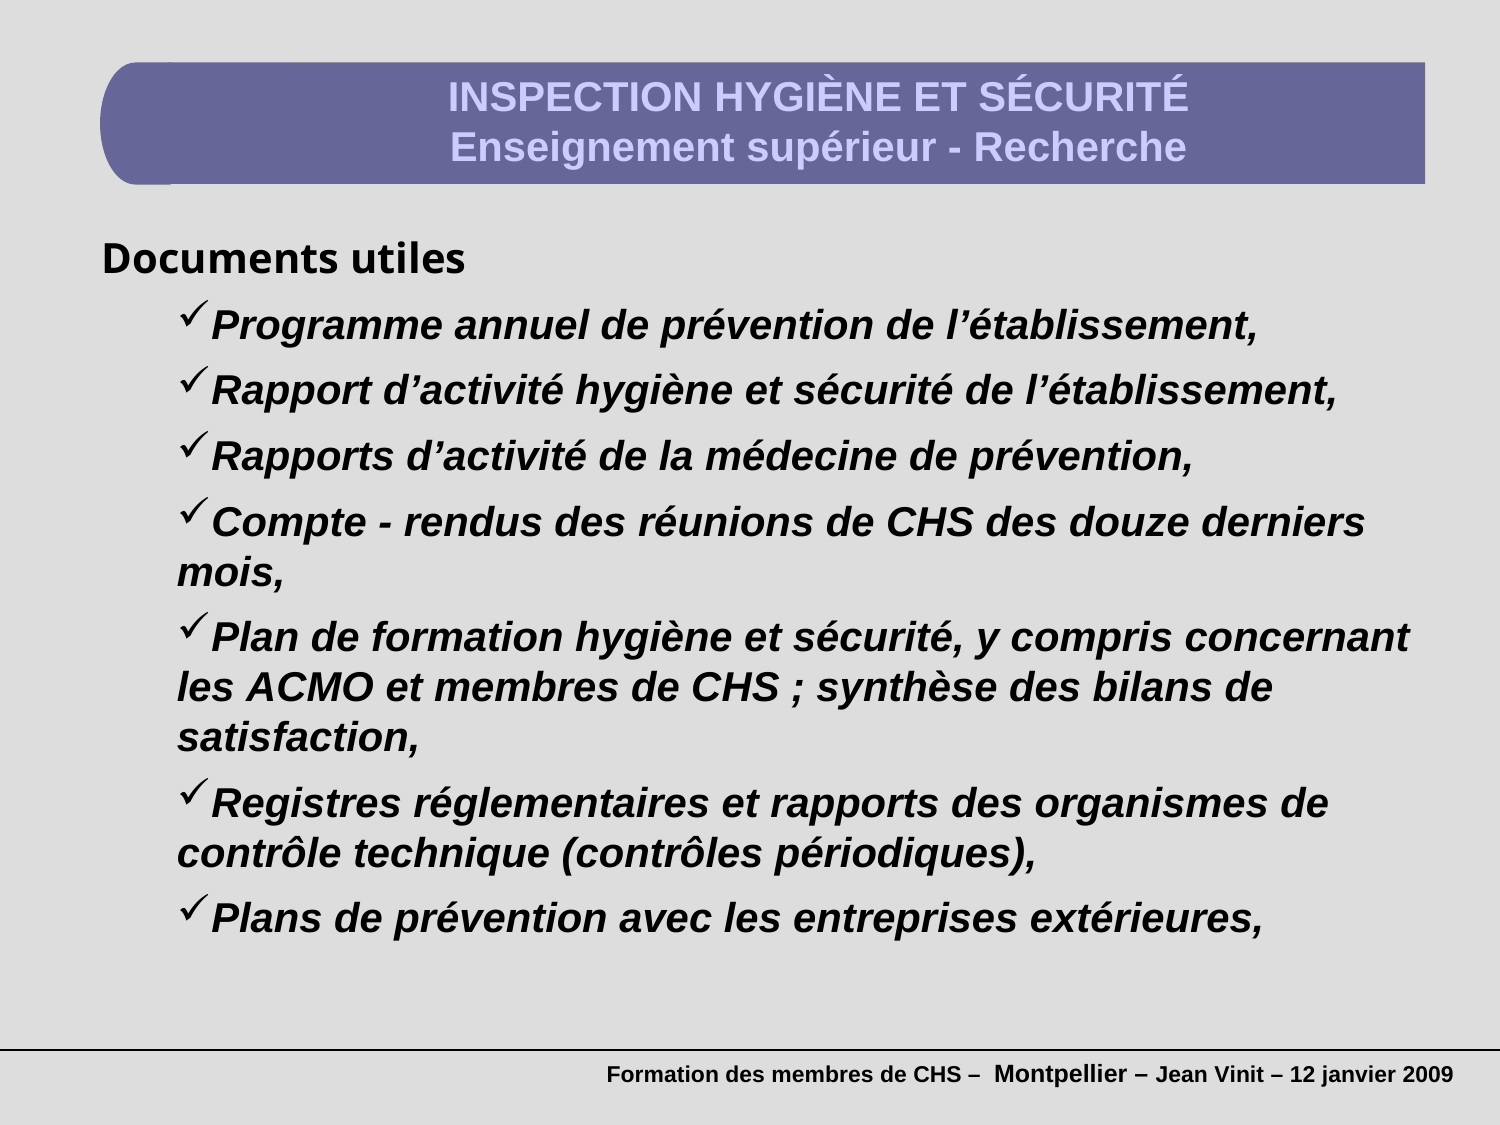

Documents utiles
Programme annuel de prévention de l’établissement,
Rapport d’activité hygiène et sécurité de l’établissement,
Rapports d’activité de la médecine de prévention,
Compte - rendus des réunions de CHS des douze derniers mois,
Plan de formation hygiène et sécurité, y compris concernant les ACMO et membres de CHS ; synthèse des bilans de satisfaction,
Registres réglementaires et rapports des organismes de contrôle technique (contrôles périodiques),
Plans de prévention avec les entreprises extérieures,